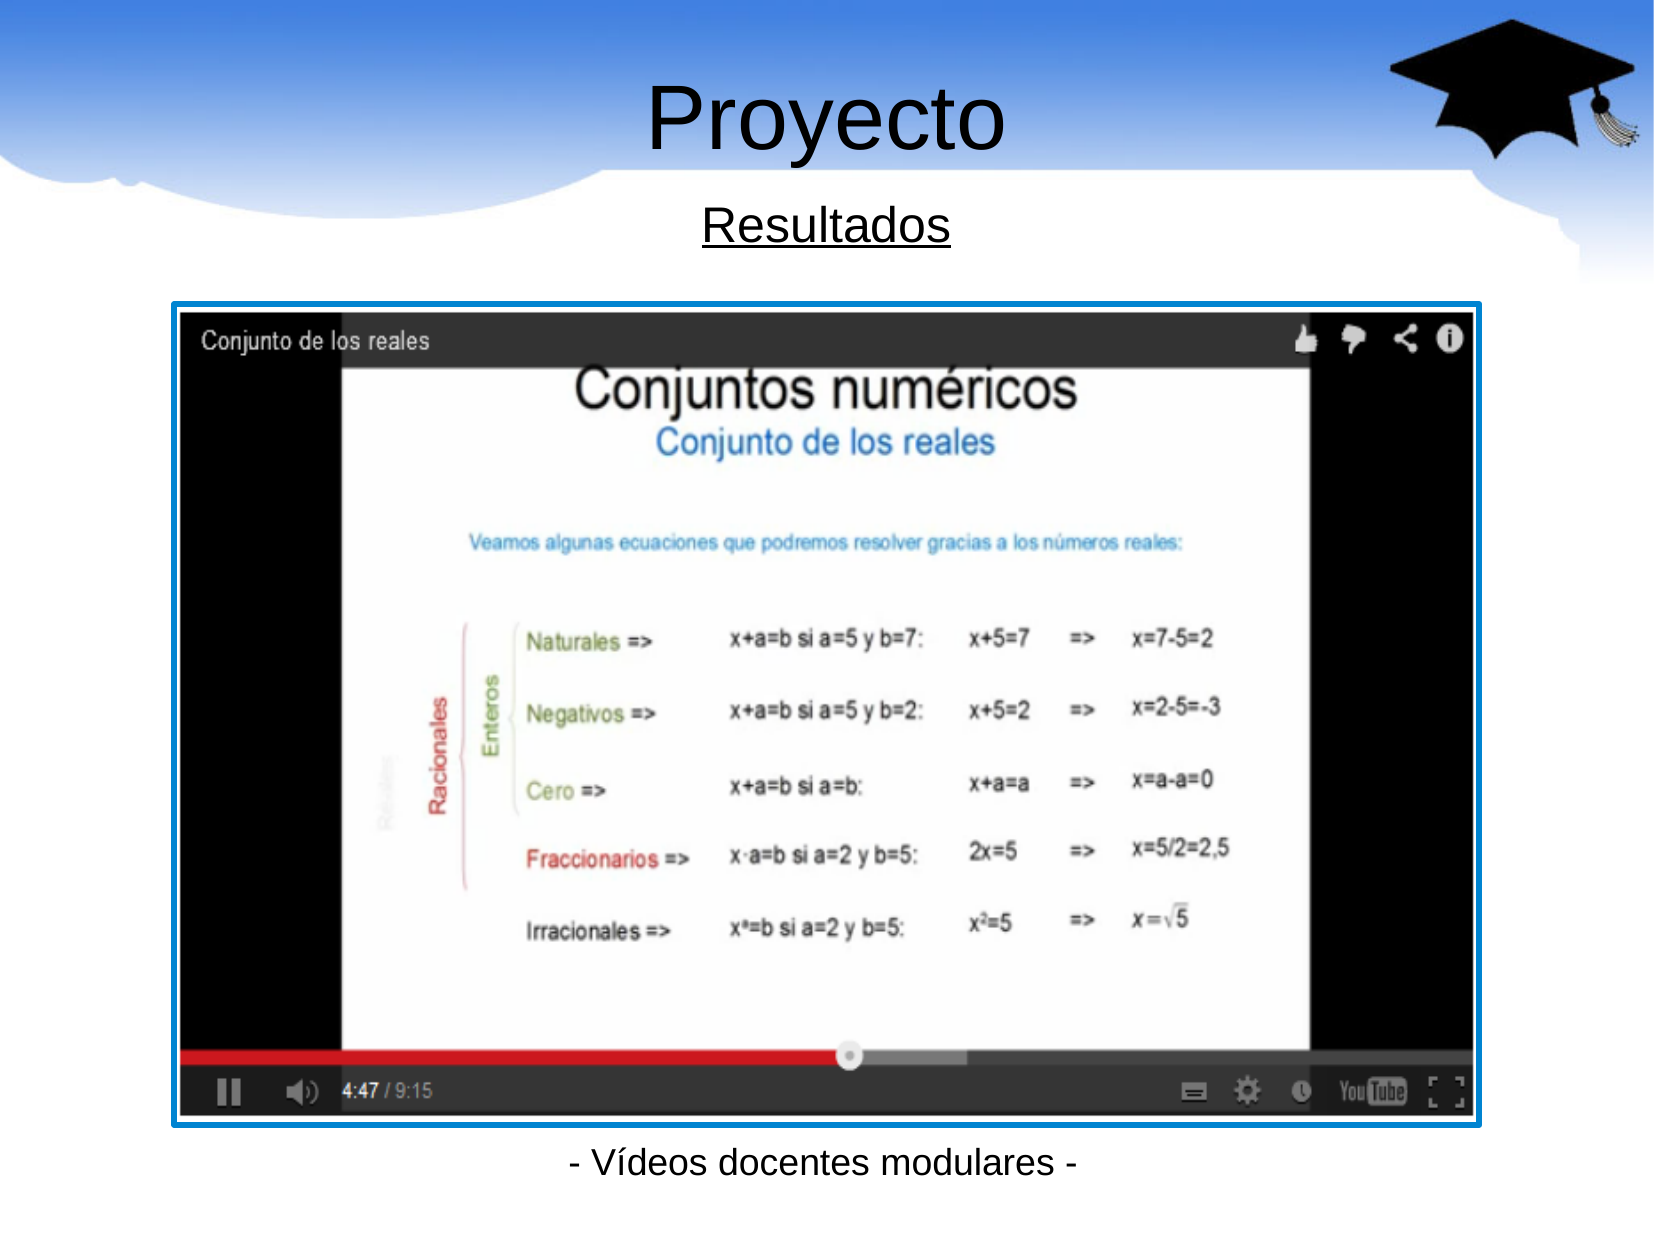

# Proyecto Resultados
- Vídeos docentes modulares -